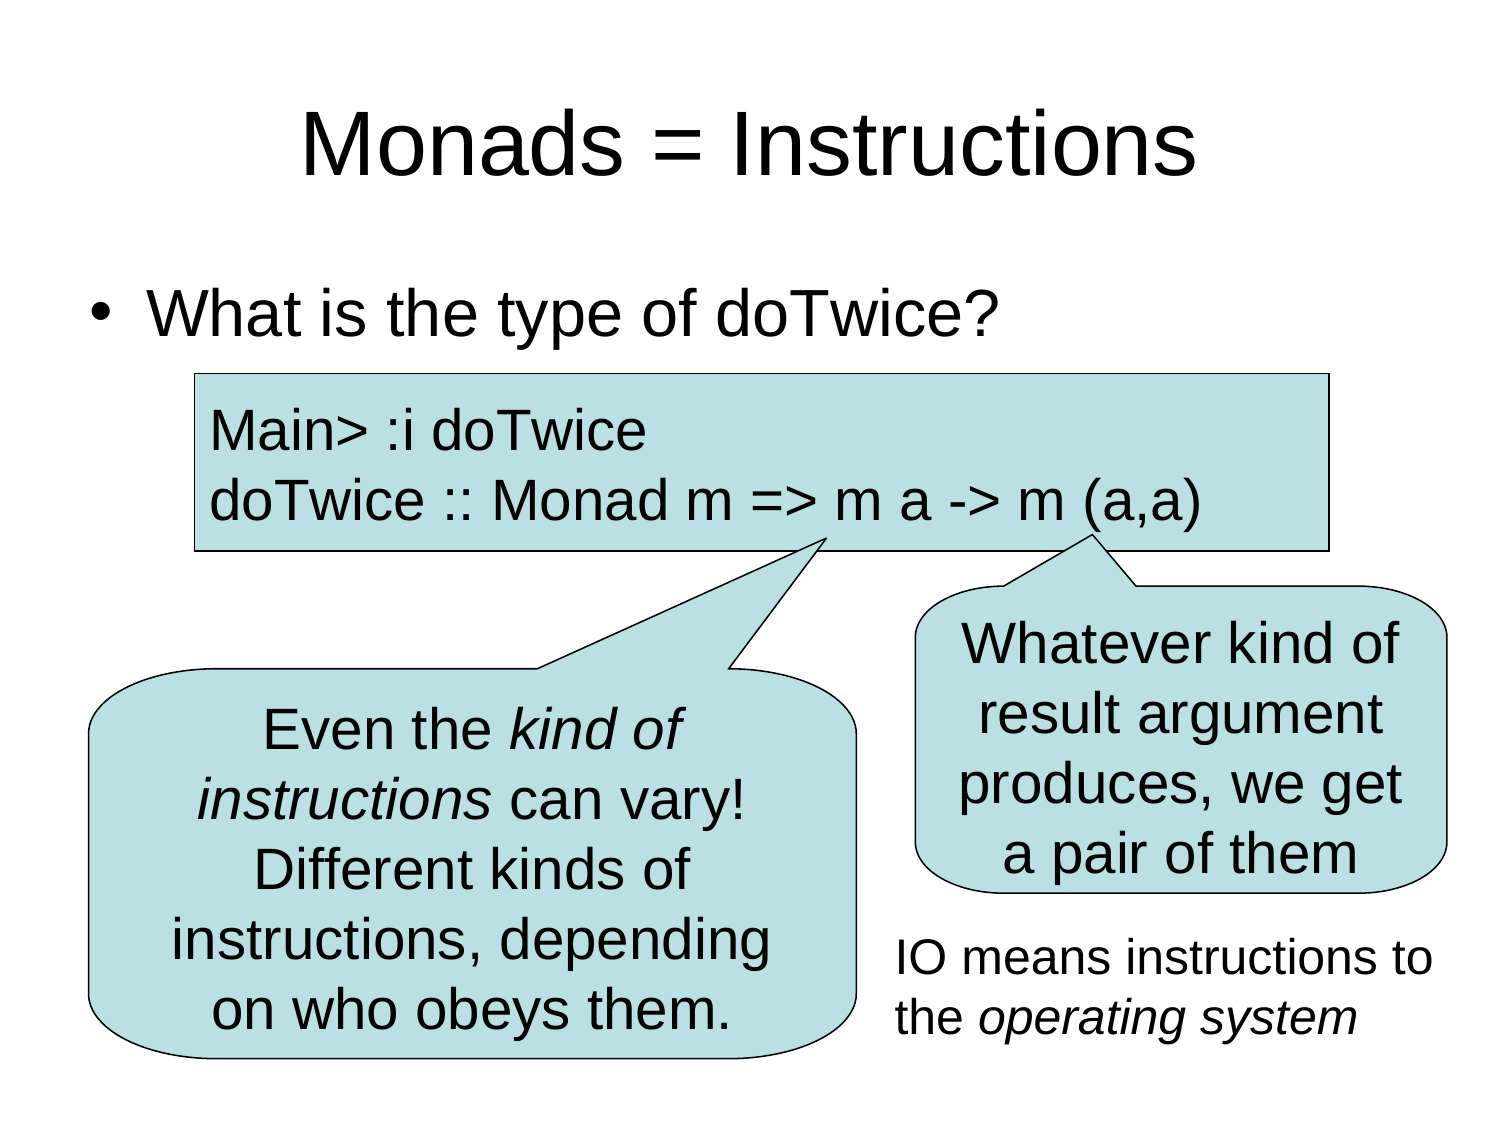

# Monads = Instructions
What is the type of doTwice?
Main> :i doTwice
doTwice :: Monad m => m a -> m (a,a)
Whatever kind of result argument produces, we get a pair of them
Even the kind of instructions can vary!
Different kinds of instructions, depending on who obeys them.
IO means instructions to the operating system